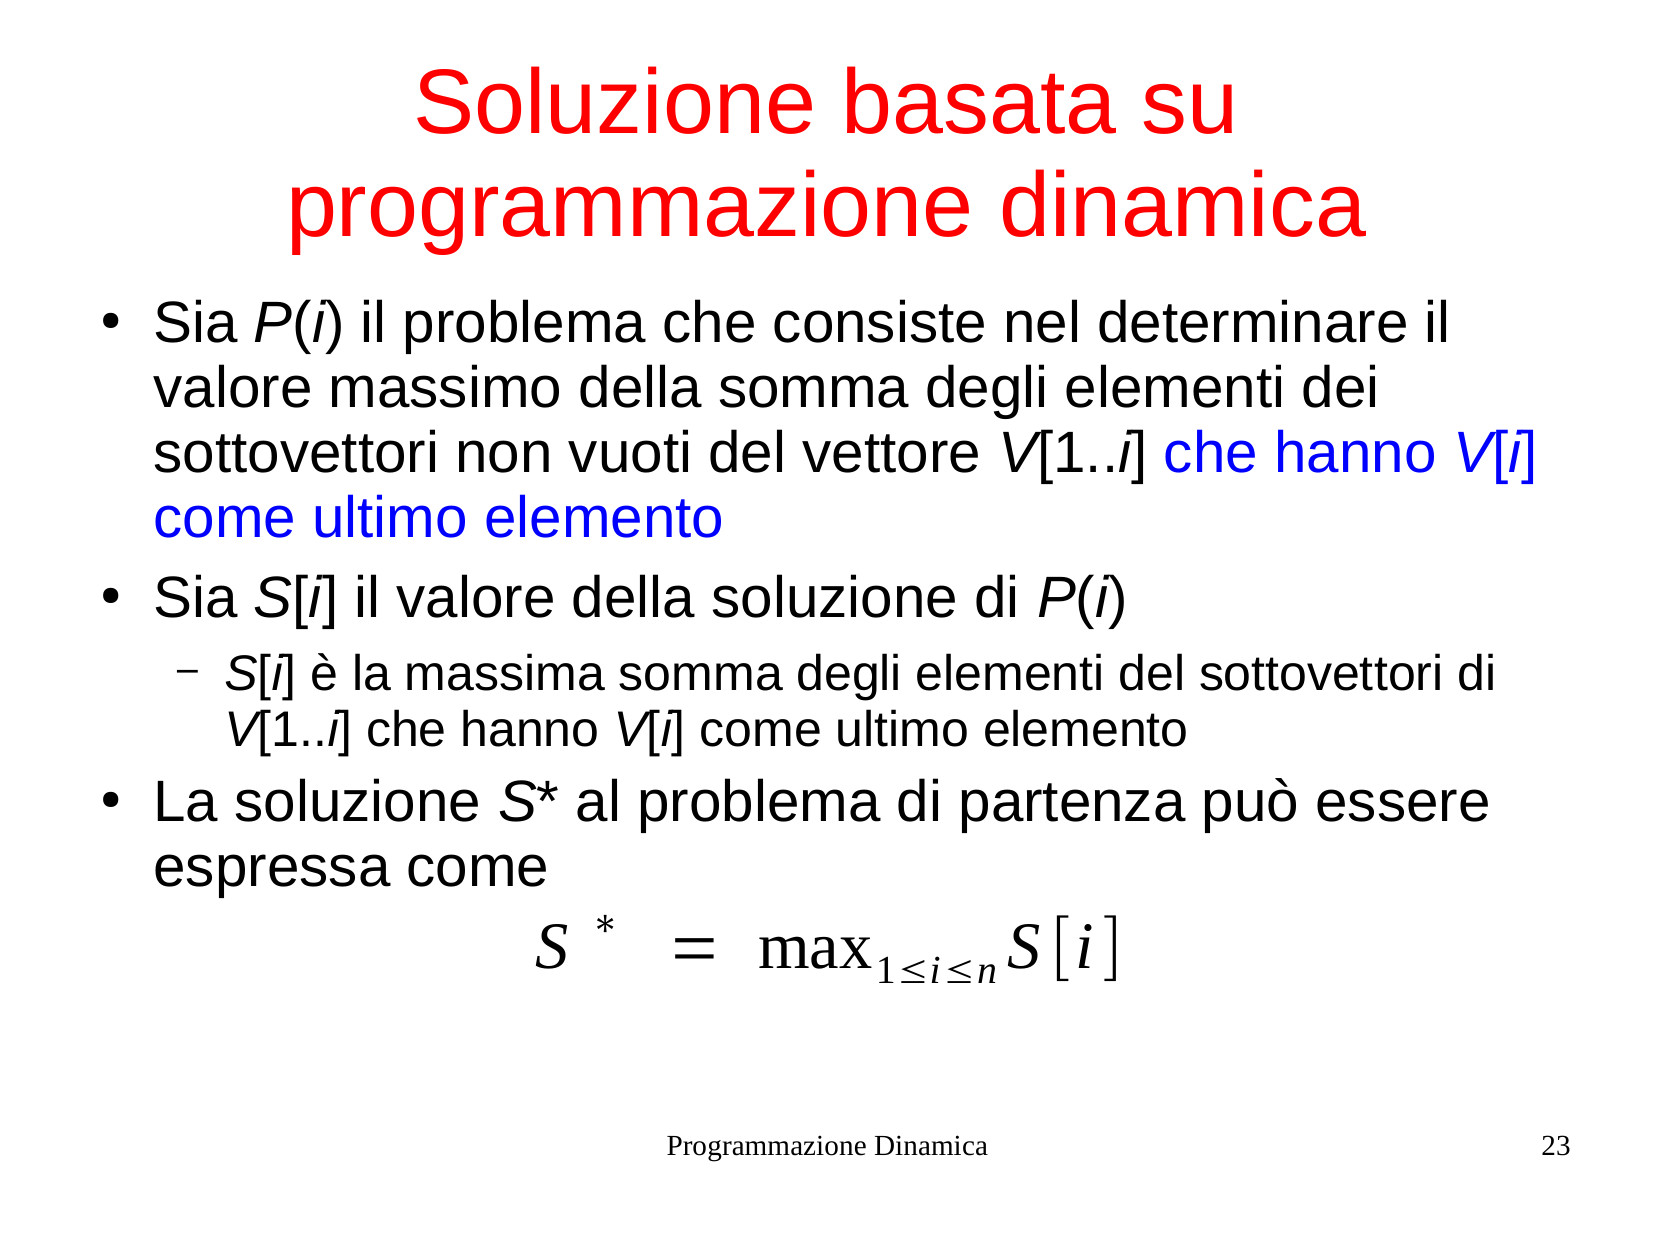

# Soluzione basata su programmazione dinamica
Sia P(i) il problema che consiste nel determinare il valore massimo della somma degli elementi dei sottovettori non vuoti del vettore V[1..i] che hanno V[i] come ultimo elemento
Sia S[i] il valore della soluzione di P(i)
S[i] è la massima somma degli elementi del sottovettori di V[1..i] che hanno V[i] come ultimo elemento
La soluzione S* al problema di partenza può essere espressa come
Programmazione Dinamica
23